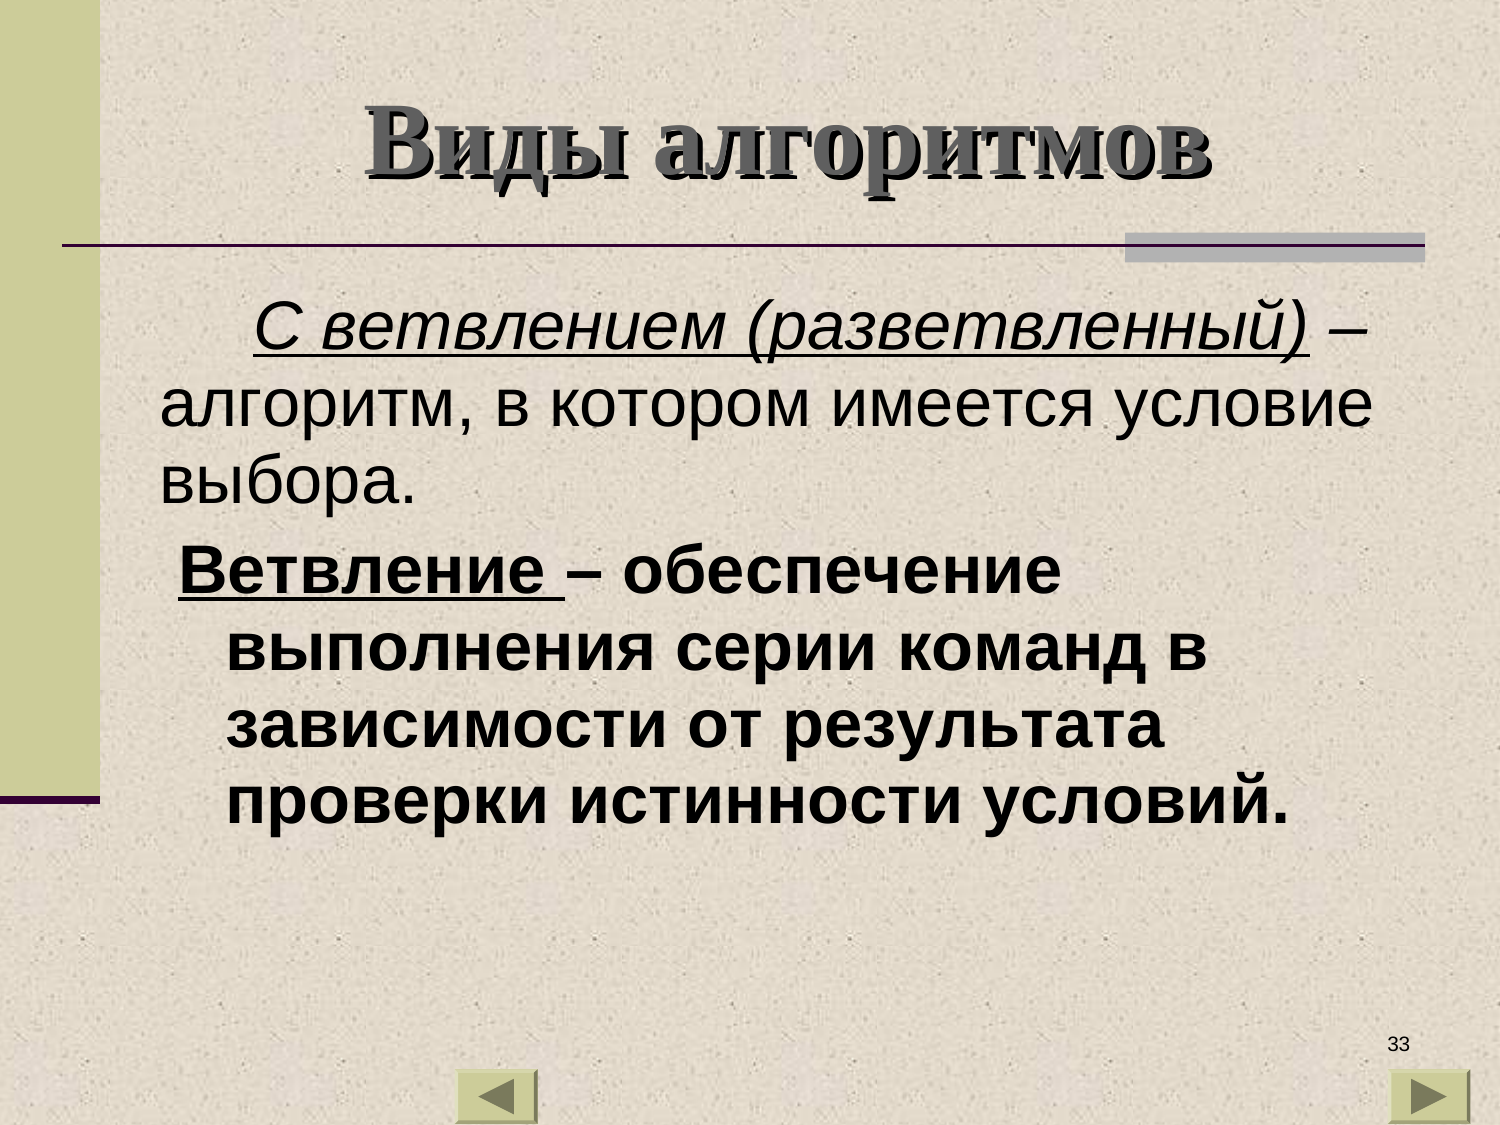

# Виды алгоритмов
 		С ветвлением (разветвленный) – алгоритм, в котором имеется условие выбора.
Ветвление – обеспечение выполнения серии команд в зависимости от результата проверки истинности условий.
33